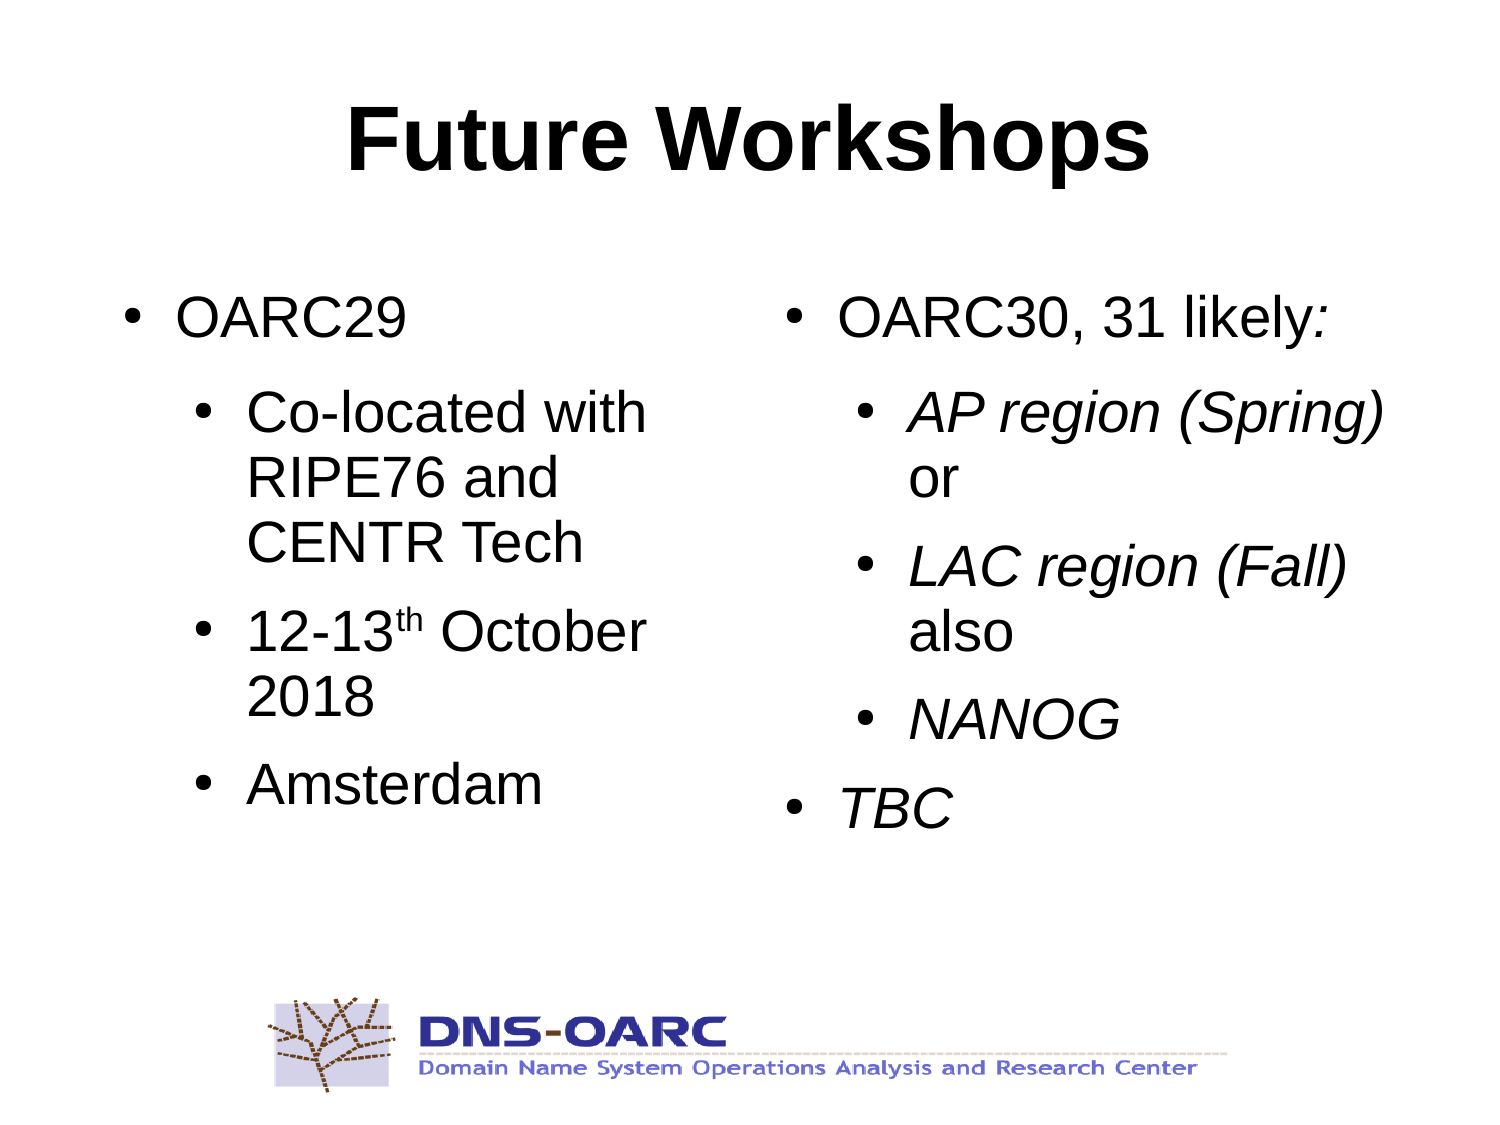

# Future Workshops
OARC29
Co-located with RIPE76 and
CENTR Tech
12-13th October 2018
Amsterdam
OARC30, 31 likely:
AP region (Spring)
or
LAC region (Fall)
also
NANOG
TBC